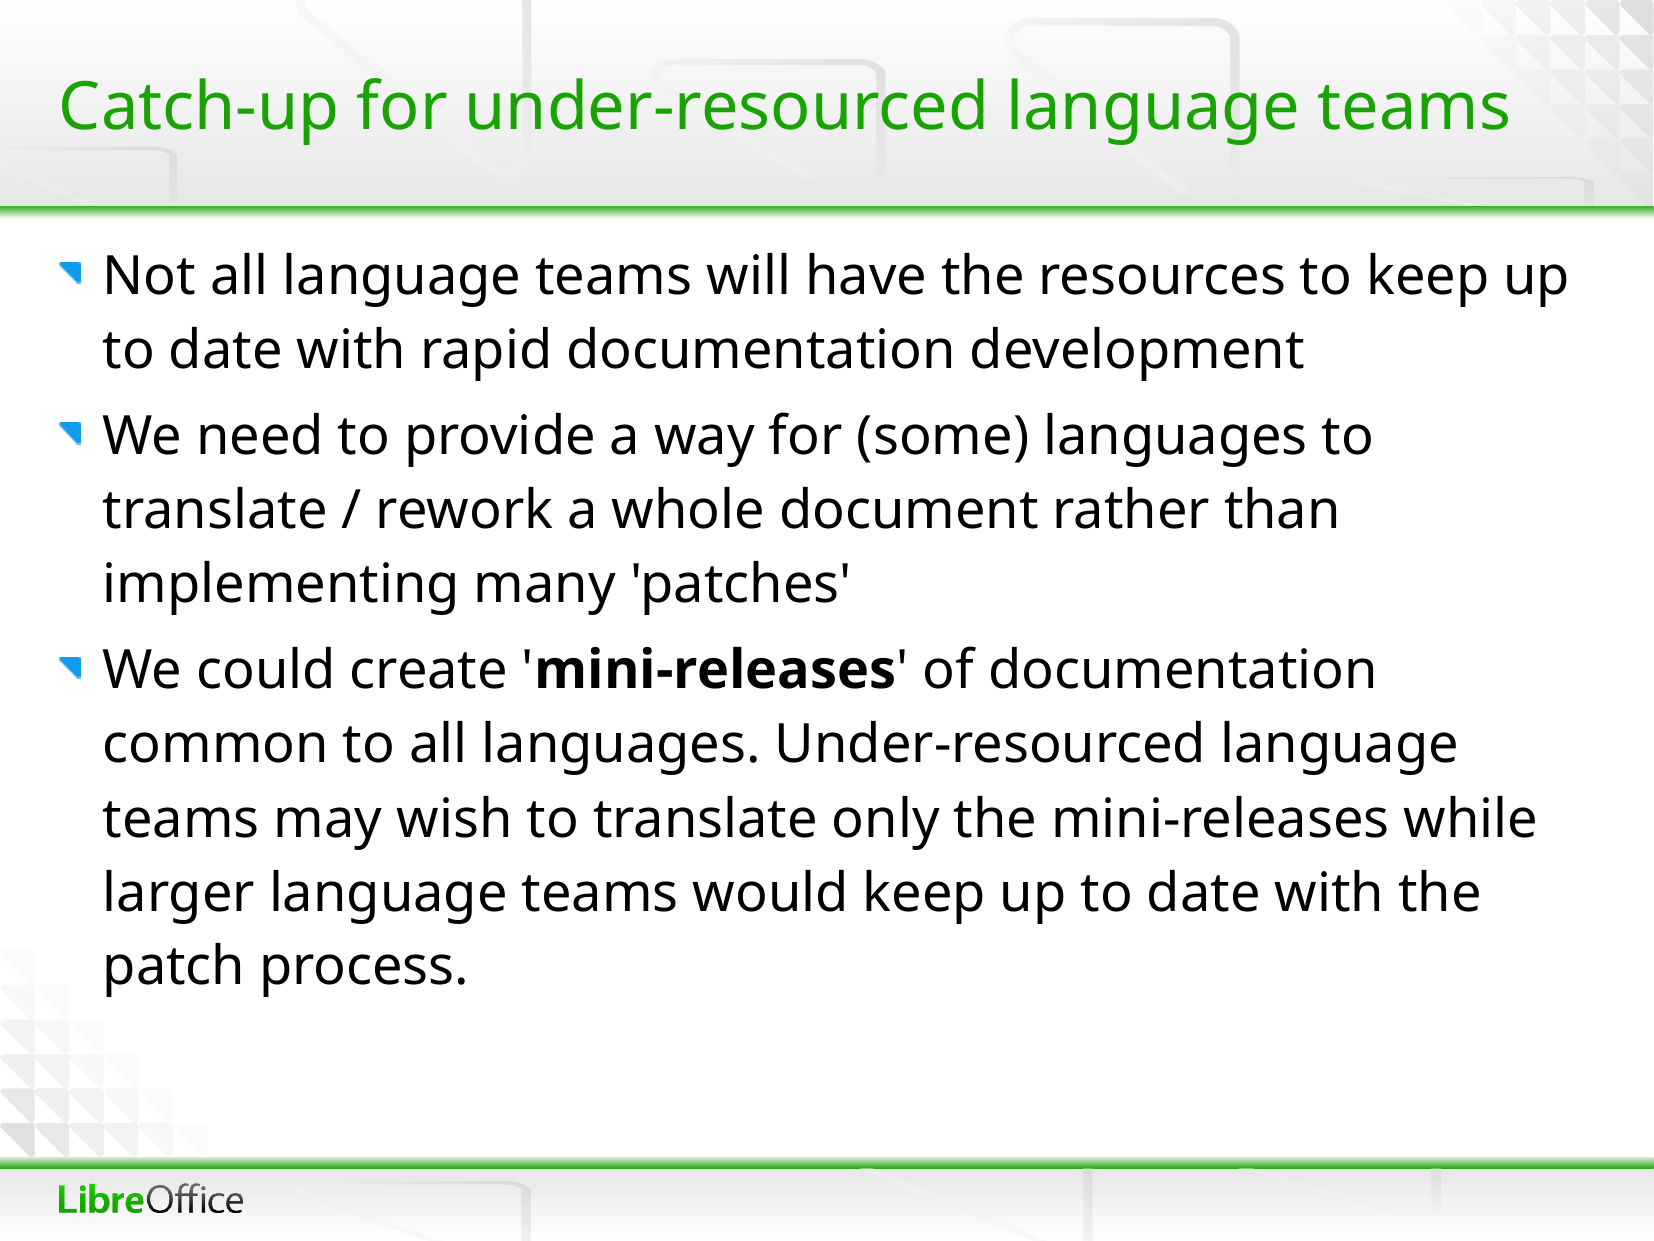

# Catch-up for under-resourced language teams
Not all language teams will have the resources to keep up to date with rapid documentation development
We need to provide a way for (some) languages to translate / rework a whole document rather than implementing many 'patches'
We could create 'mini-releases' of documentation common to all languages. Under-resourced language teams may wish to translate only the mini-releases while larger language teams would keep up to date with the patch process.